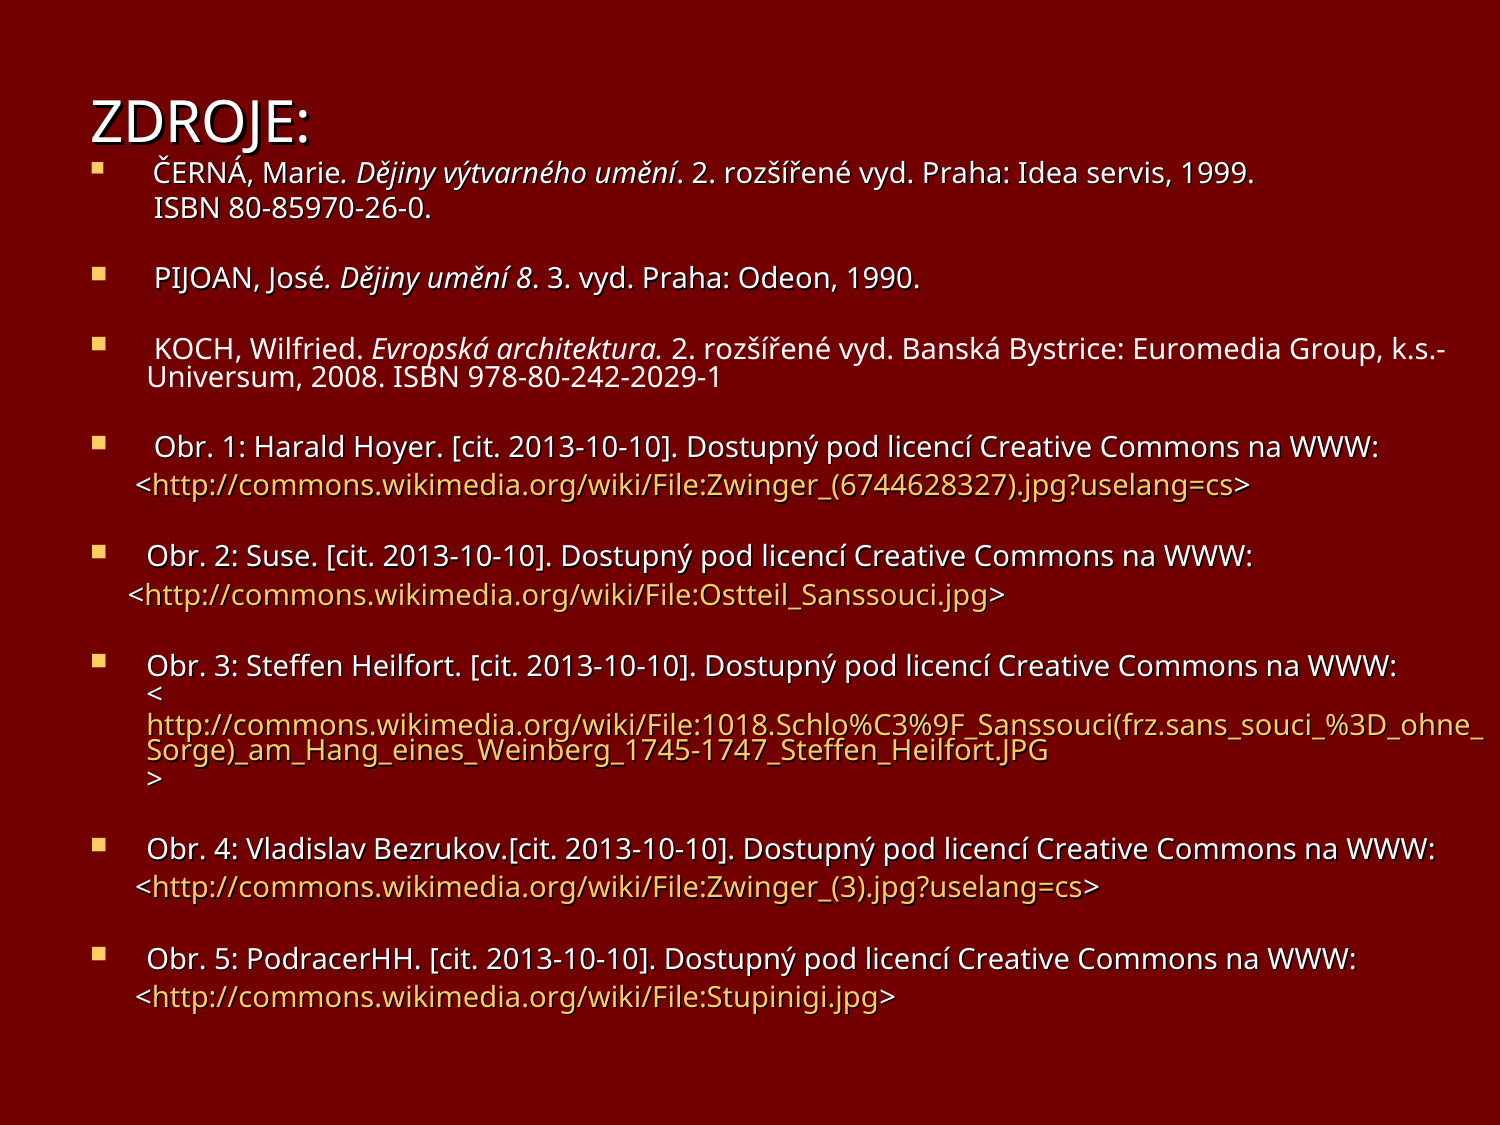

# ZDROJE:
 ČERNÁ, Marie. Dějiny výtvarného umění. 2. rozšířené vyd. Praha: Idea servis, 1999.
	 ISBN 80-85970-26-0.
 PIJOAN, José. Dějiny umění 8. 3. vyd. Praha: Odeon, 1990.
 KOCH, Wilfried. Evropská architektura. 2. rozšířené vyd. Banská Bystrice: Euromedia Group, k.s.- Universum, 2008. ISBN 978-80-242-2029-1
 Obr. 1: Harald Hoyer. [cit. 2013-10-10]. Dostupný pod licencí Creative Commons na WWW:
 <http://commons.wikimedia.org/wiki/File:Zwinger_(6744628327).jpg?uselang=cs>
Obr. 2: Suse. [cit. 2013-10-10]. Dostupný pod licencí Creative Commons na WWW:
 <http://commons.wikimedia.org/wiki/File:Ostteil_Sanssouci.jpg>
Obr. 3: Steffen Heilfort. [cit. 2013-10-10]. Dostupný pod licencí Creative Commons na WWW:
<http://commons.wikimedia.org/wiki/File:1018.Schlo%C3%9F_Sanssouci(frz.sans_souci_%3D_ohne_Sorge)_am_Hang_eines_Weinberg_1745-1747_Steffen_Heilfort.JPG>
Obr. 4: Vladislav Bezrukov.[cit. 2013-10-10]. Dostupný pod licencí Creative Commons na WWW:
 <http://commons.wikimedia.org/wiki/File:Zwinger_(3).jpg?uselang=cs>
Obr. 5: PodracerHH. [cit. 2013-10-10]. Dostupný pod licencí Creative Commons na WWW:
 <http://commons.wikimedia.org/wiki/File:Stupinigi.jpg>